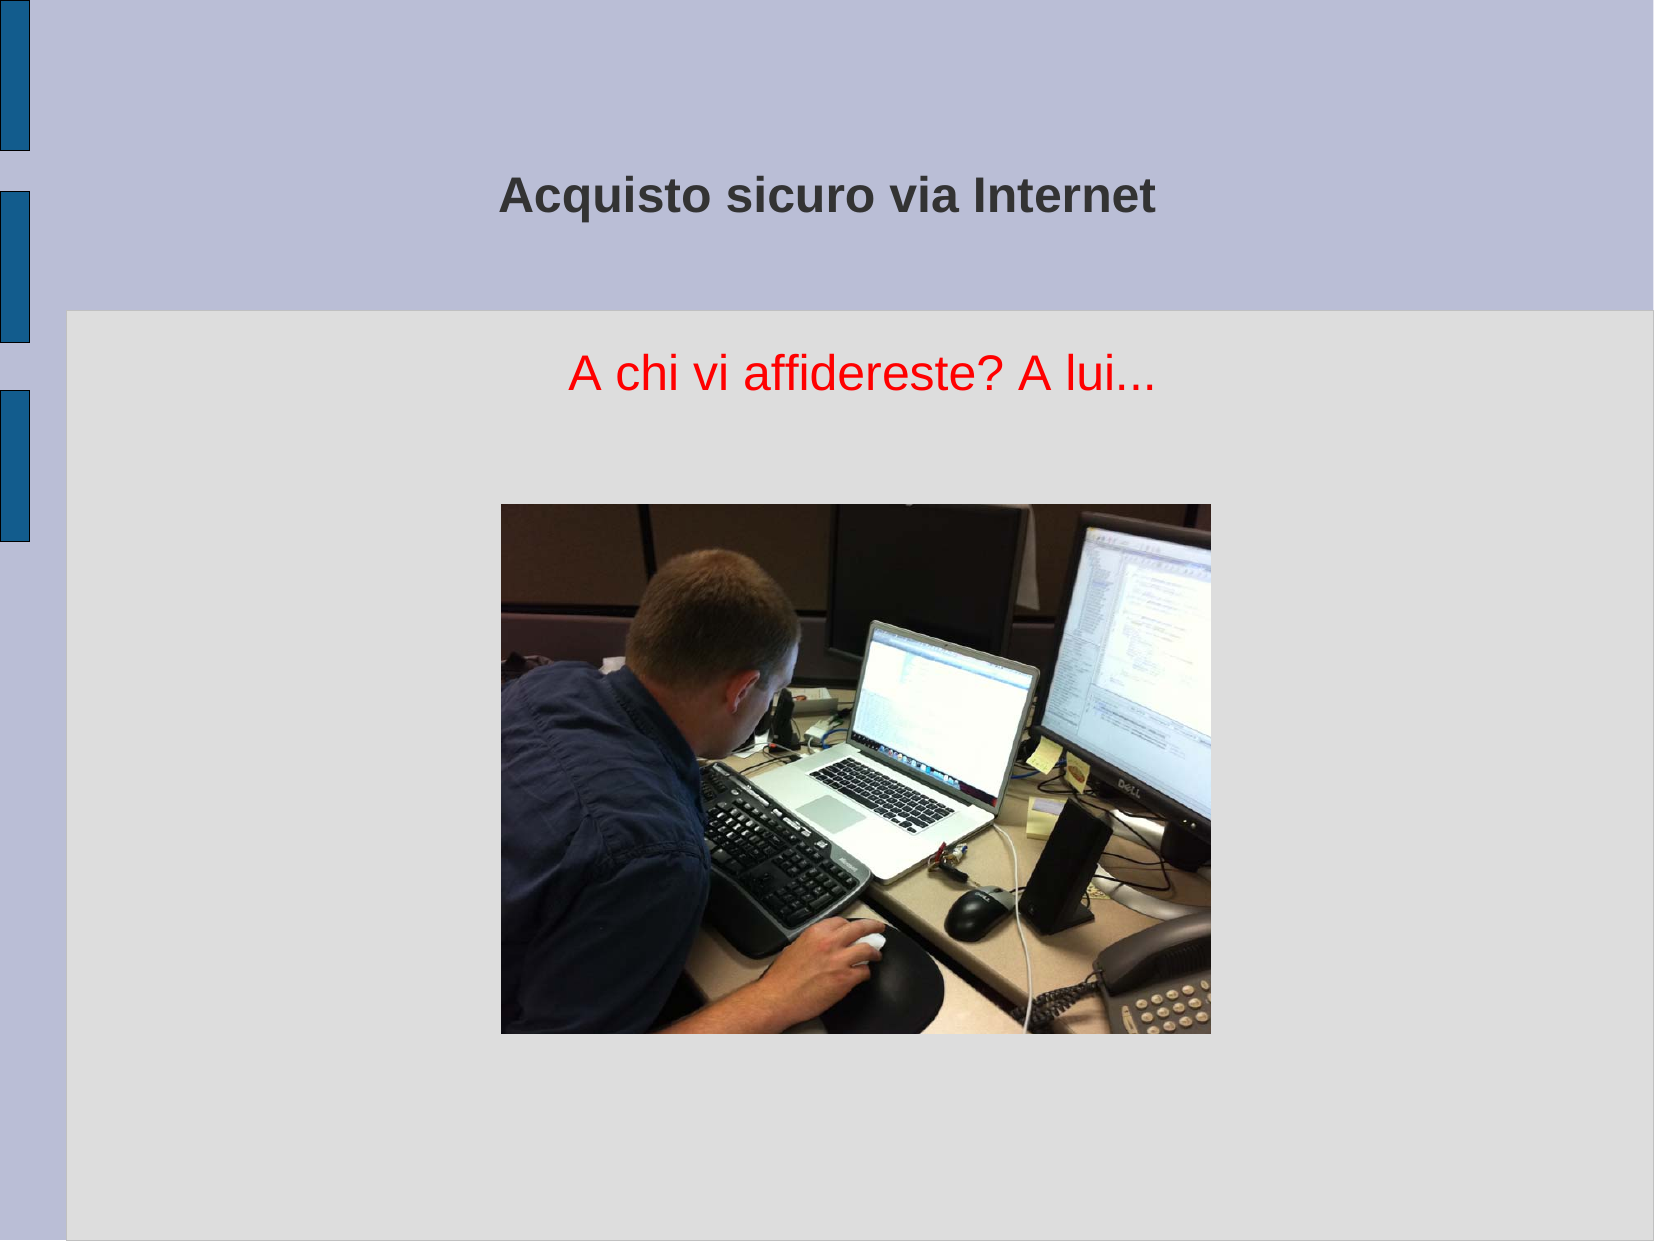

# Acquisto sicuro via Internet
A chi vi affidereste? A lui...